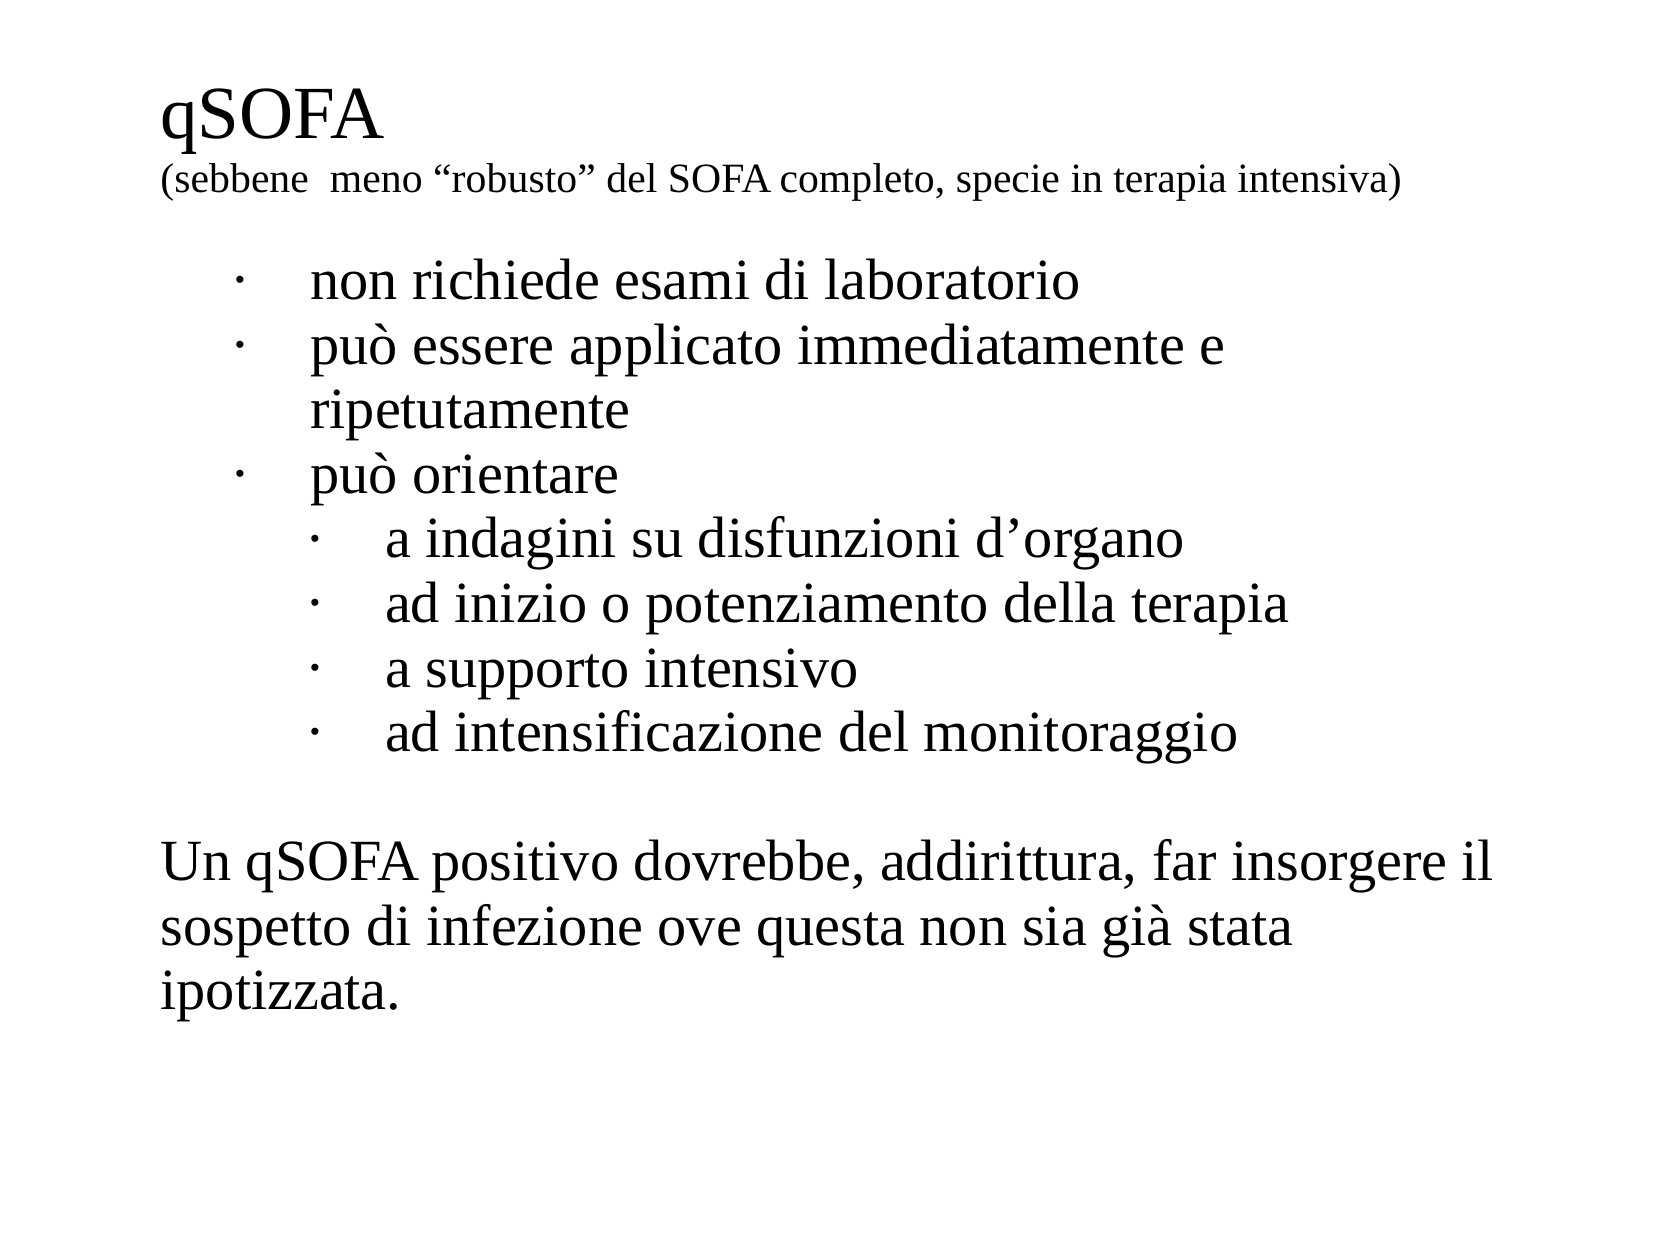

qSOFA
(sebbene meno “robusto” del SOFA completo, specie in terapia intensiva)
non richiede esami di laboratorio
può essere applicato immediatamente e ripetutamente
può orientare
a indagini su disfunzioni d’organo
ad inizio o potenziamento della terapia
a supporto intensivo
ad intensificazione del monitoraggio
Un qSOFA positivo dovrebbe, addirittura, far insorgere il sospetto di infezione ove questa non sia già stata ipotizzata.